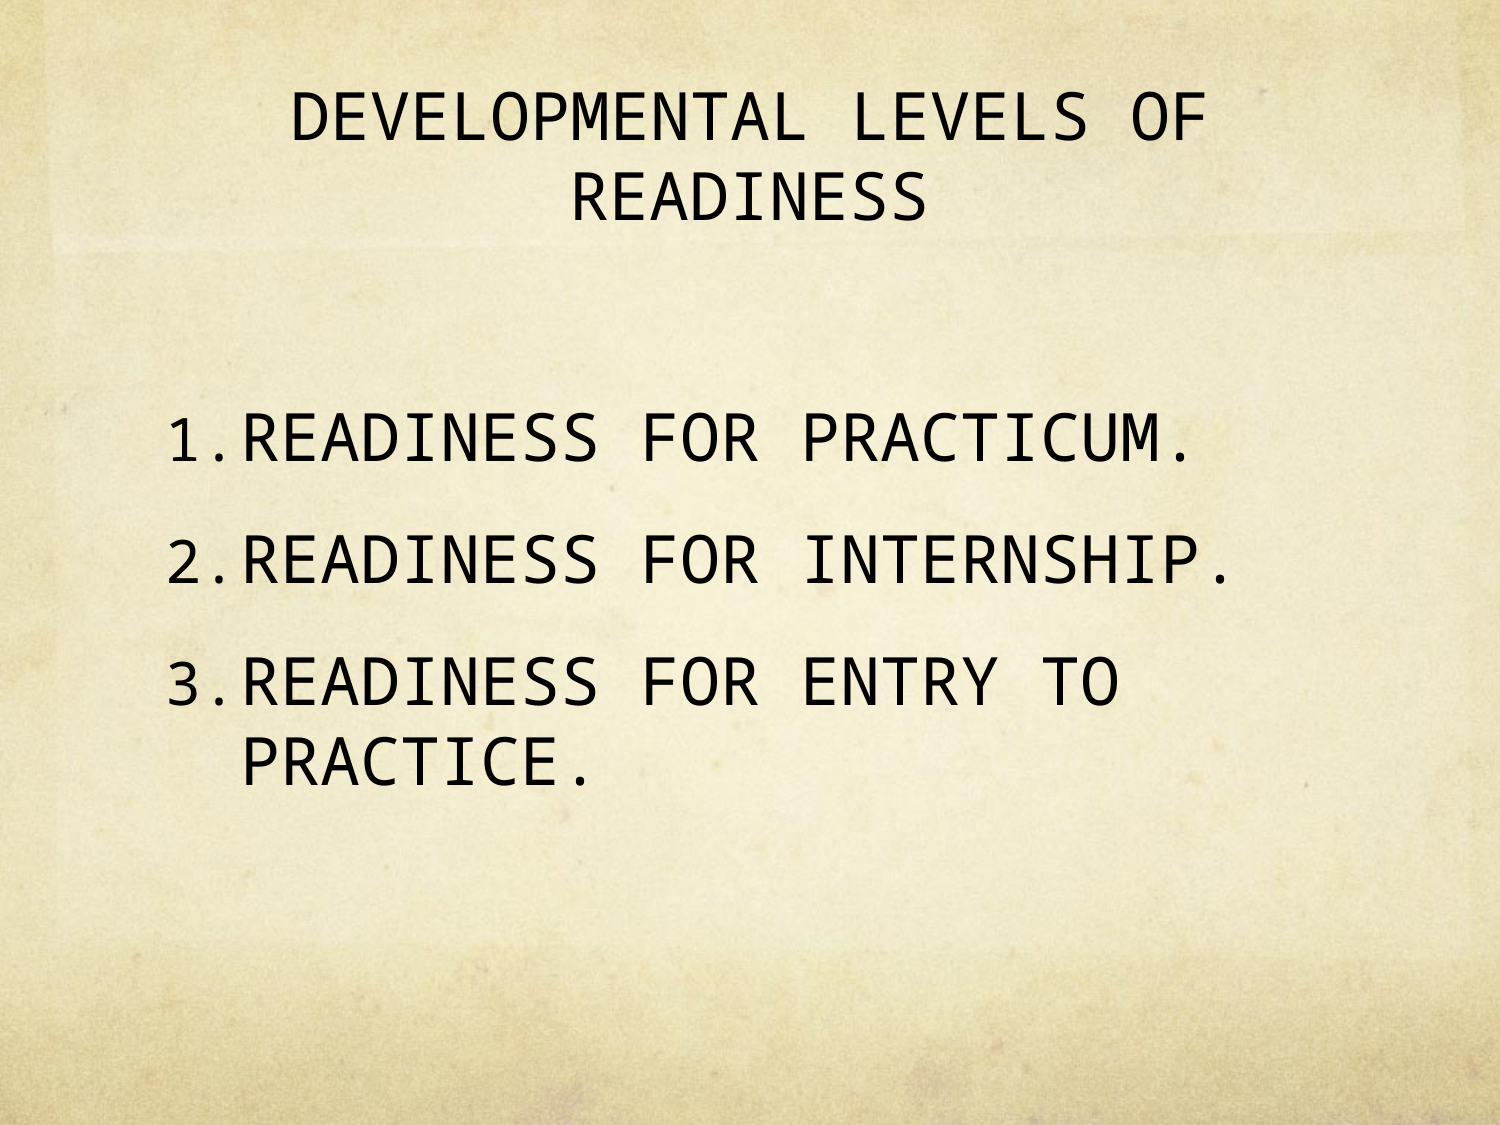

# DEVELOPMENTAL LEVELS OF READINESS
READINESS FOR PRACTICUM.
READINESS FOR INTERNSHIP.
READINESS FOR ENTRY TO PRACTICE.